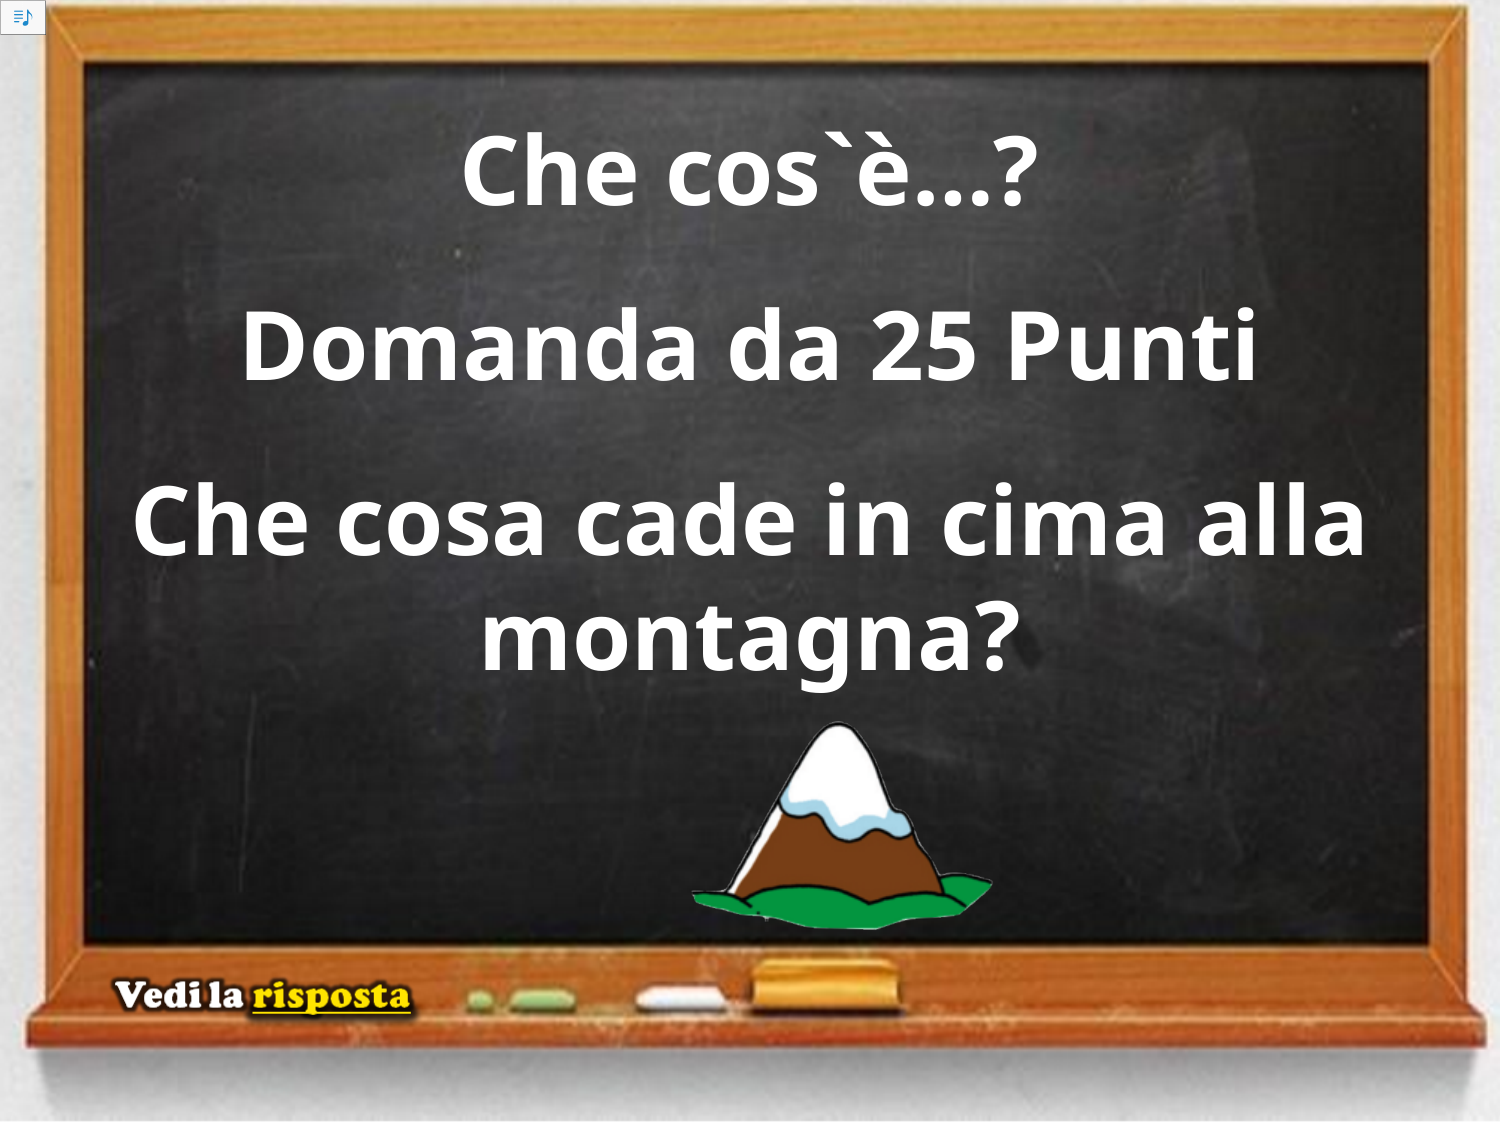

Che cos`è…?
Domanda da 25 Punti
Che cosa cade in cima alla montagna?